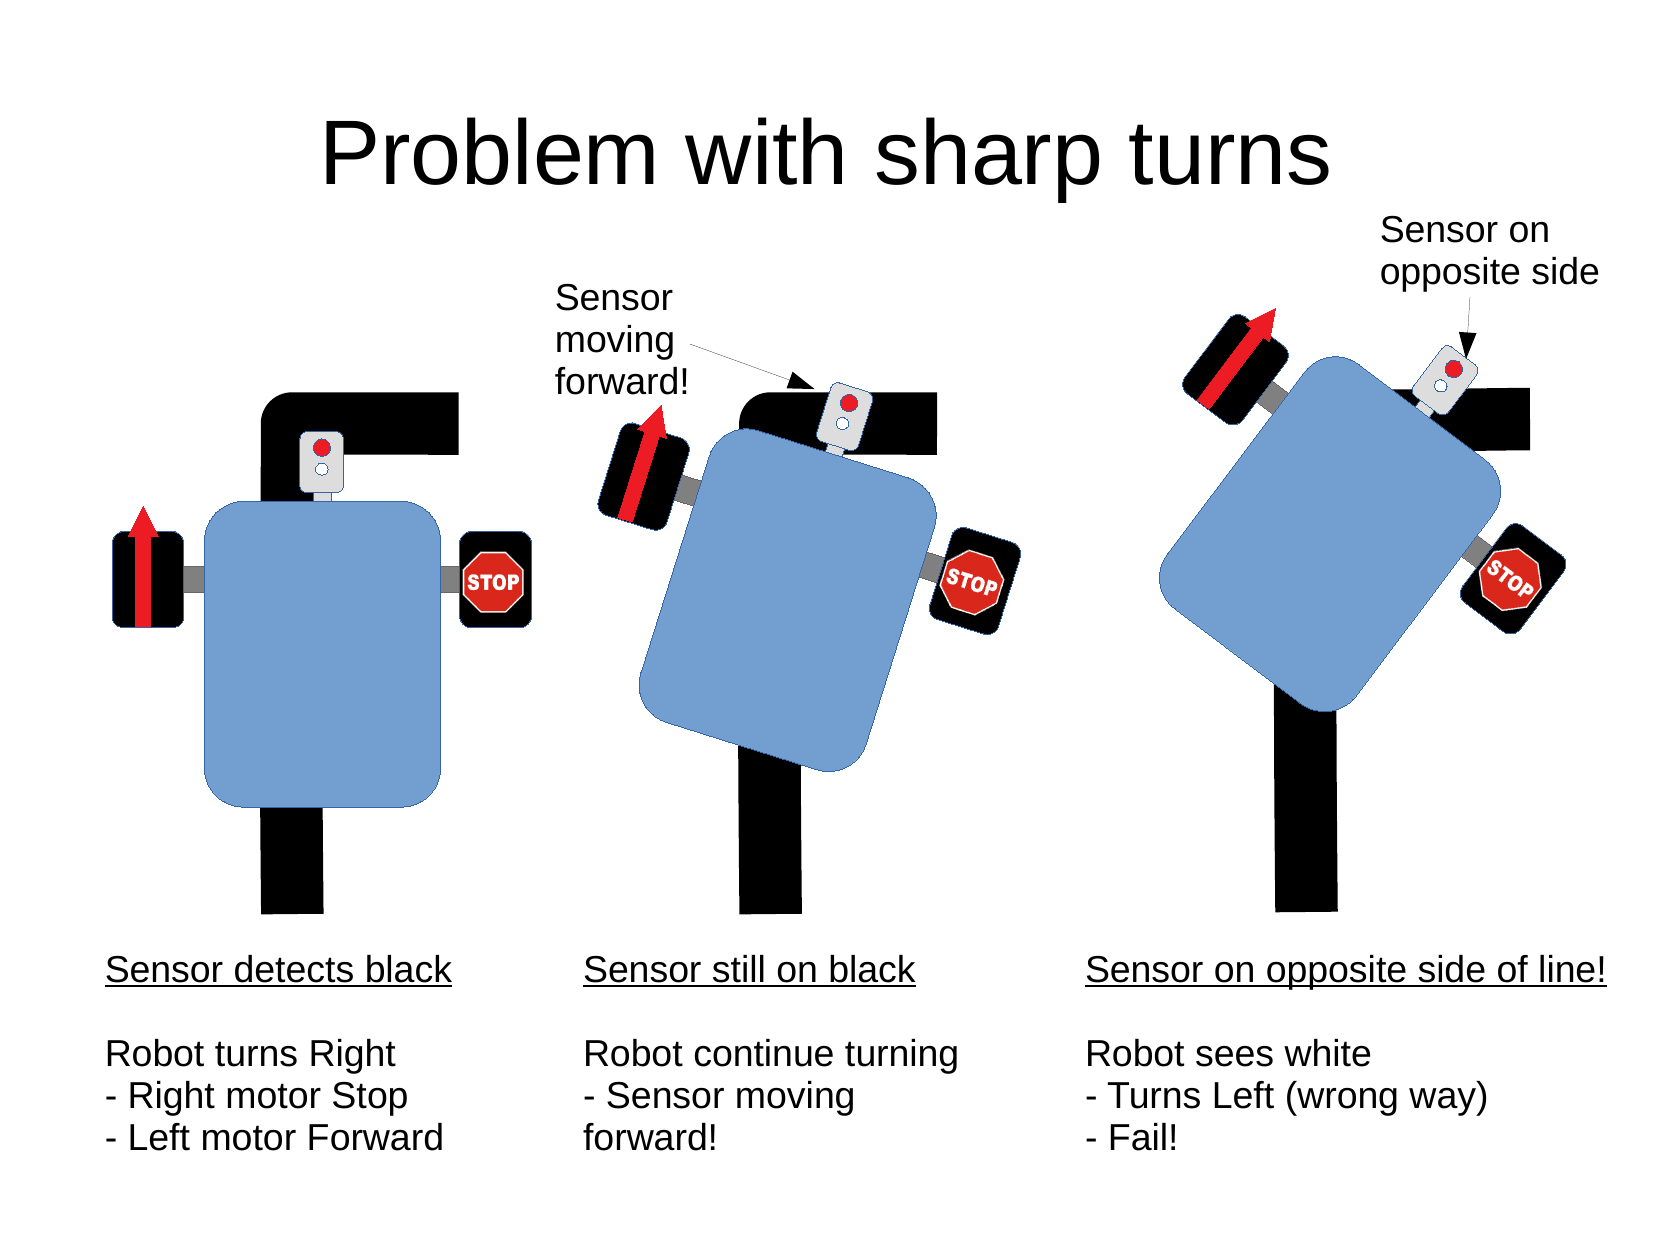

# Problem with sharp turns
Sensor on opposite side
Sensor moving forward!
Sensor detects black
Robot turns Right
- Right motor Stop
- Left motor Forward
Sensor still on black
Robot continue turning
- Sensor moving forward!
Sensor on opposite side of line!
Robot sees white
- Turns Left (wrong way)
- Fail!